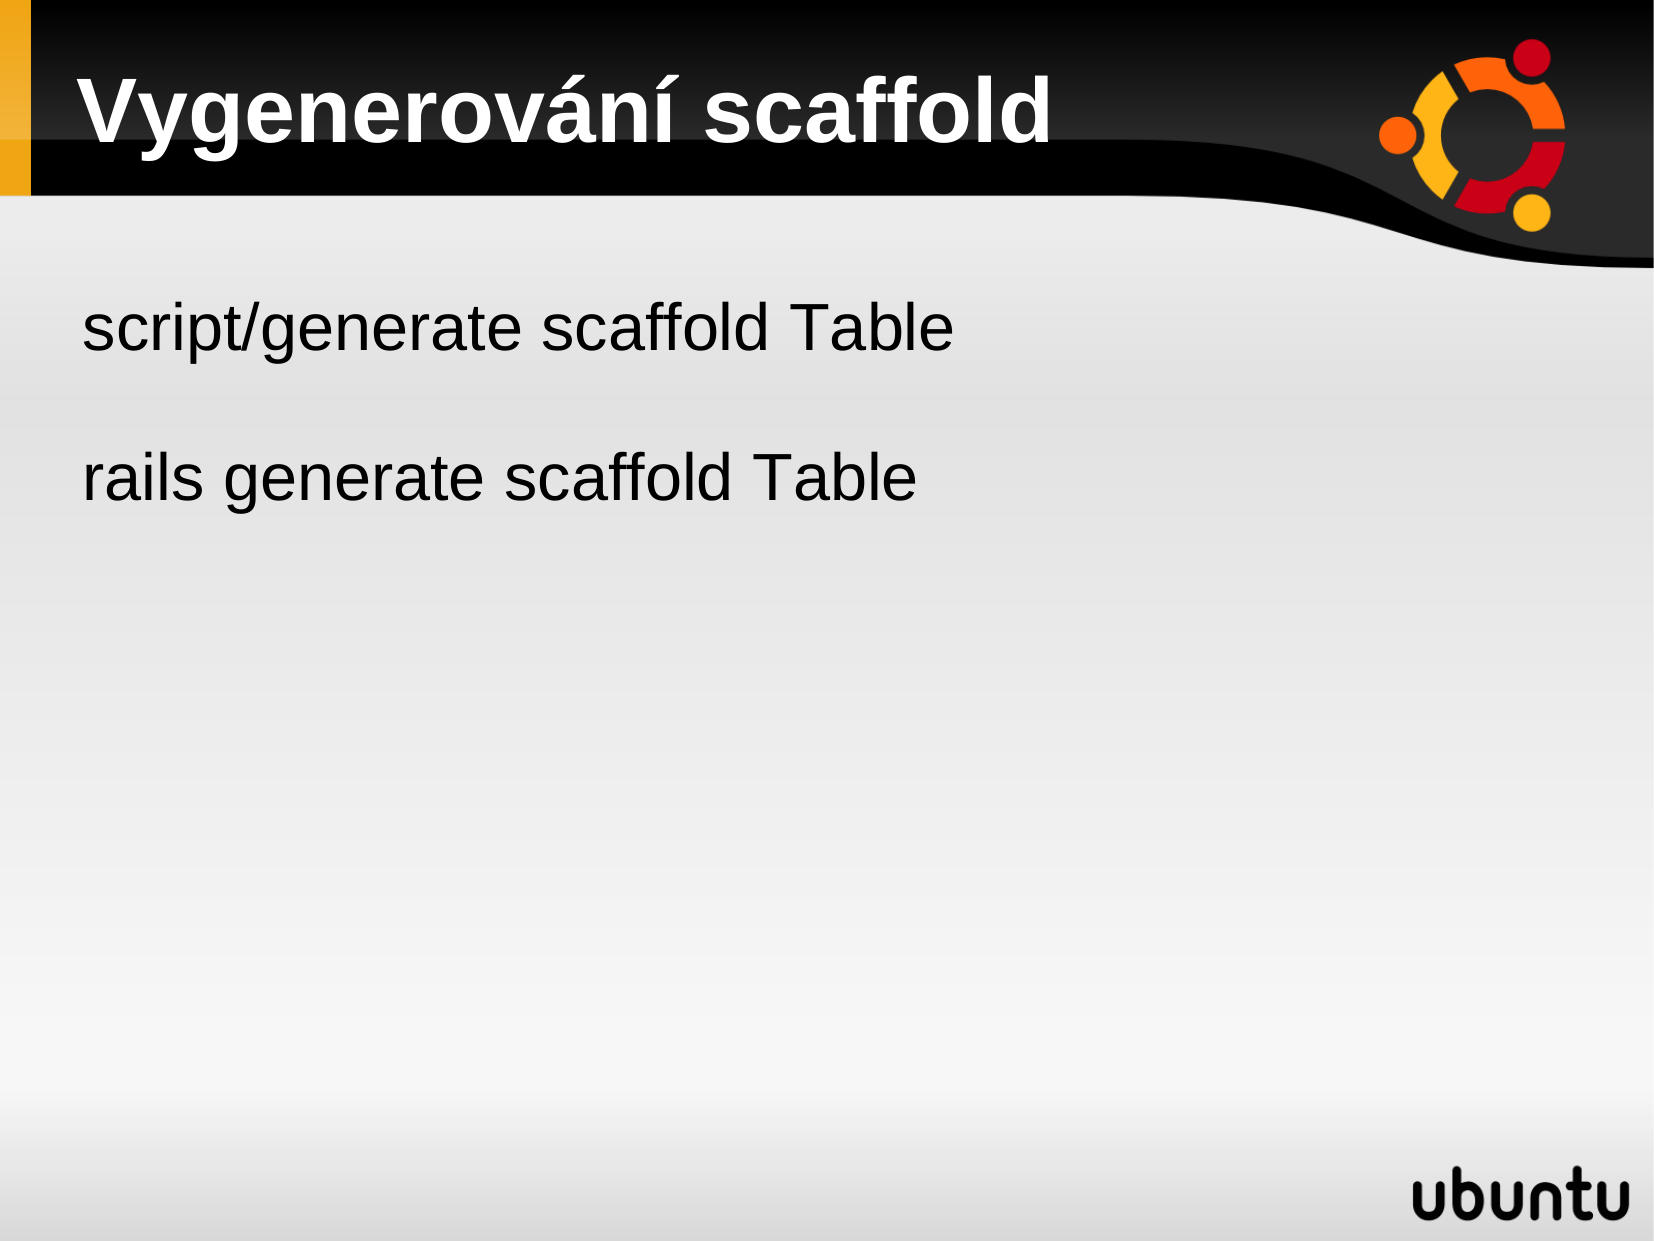

# Vygenerování scaffold
script/generate scaffold Table
rails generate scaffold Table